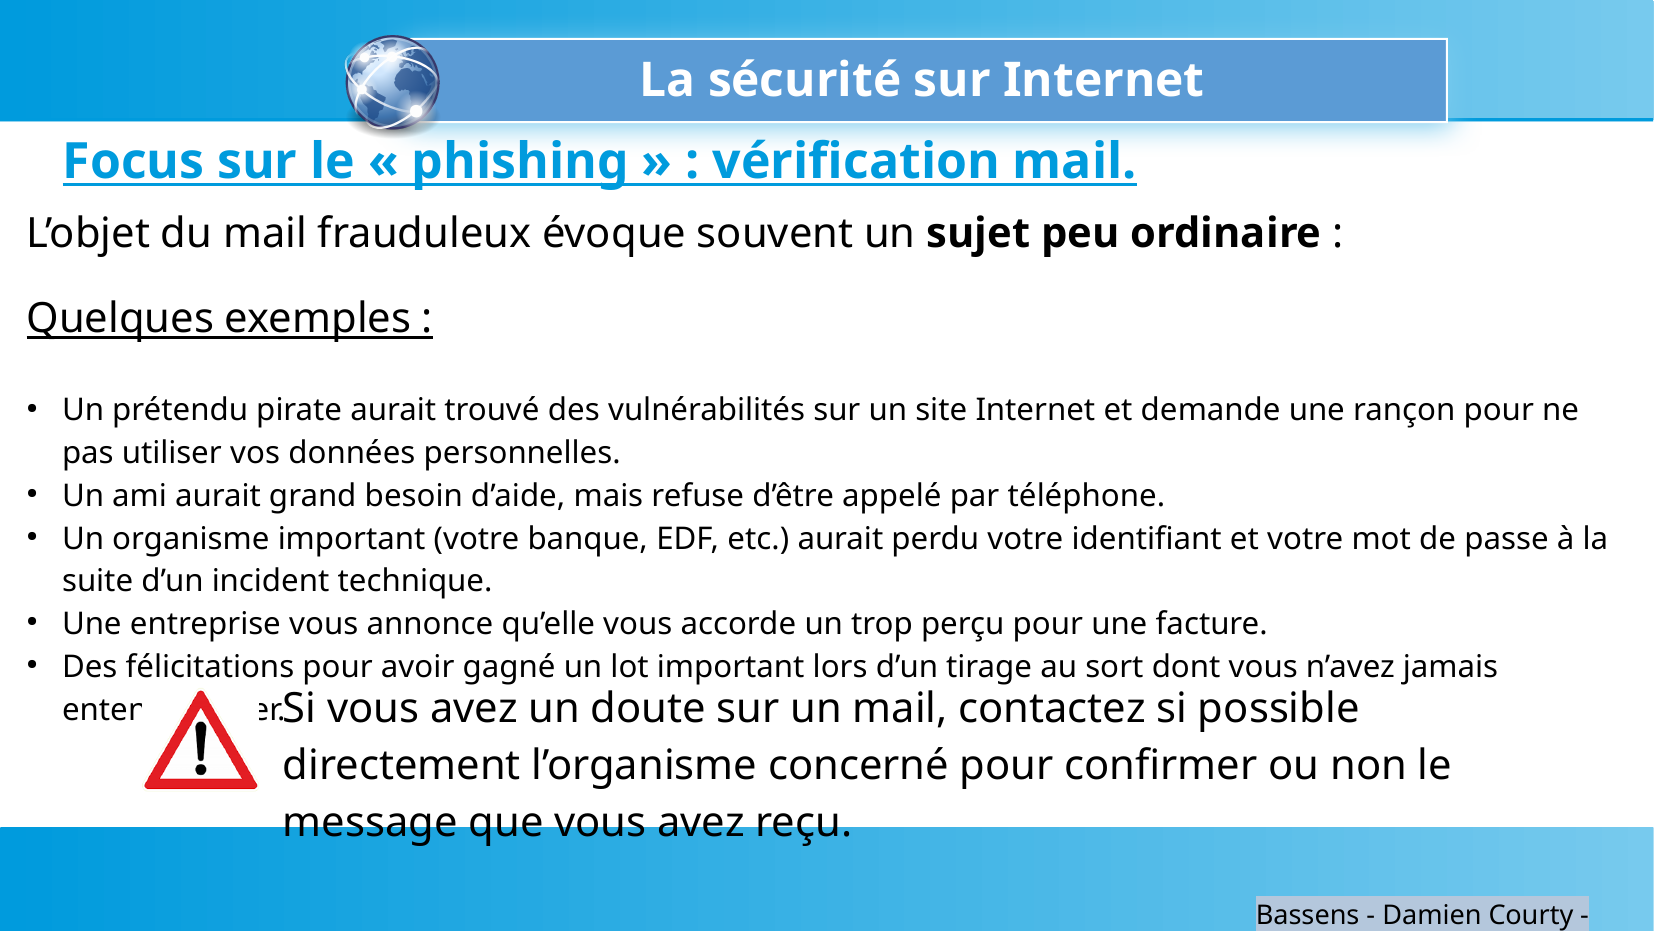

La sécurité sur Internet
Focus sur le « phishing » : vérification mail.
L’objet du mail frauduleux évoque souvent un sujet peu ordinaire :
Quelques exemples :
Un prétendu pirate aurait trouvé des vulnérabilités sur un site Internet et demande une rançon pour ne pas utiliser vos données personnelles.
Un ami aurait grand besoin d’aide, mais refuse d’être appelé par téléphone.
Un organisme important (votre banque, EDF, etc.) aurait perdu votre identifiant et votre mot de passe à la suite d’un incident technique.
Une entreprise vous annonce qu’elle vous accorde un trop perçu pour une facture.
Des félicitations pour avoir gagné un lot important lors d’un tirage au sort dont vous n’avez jamais entendu parler.
Si vous avez un doute sur un mail, contactez si possible directement l’organisme concerné pour confirmer ou non le message que vous avez reçu.
Bassens - Damien Courty - 2024